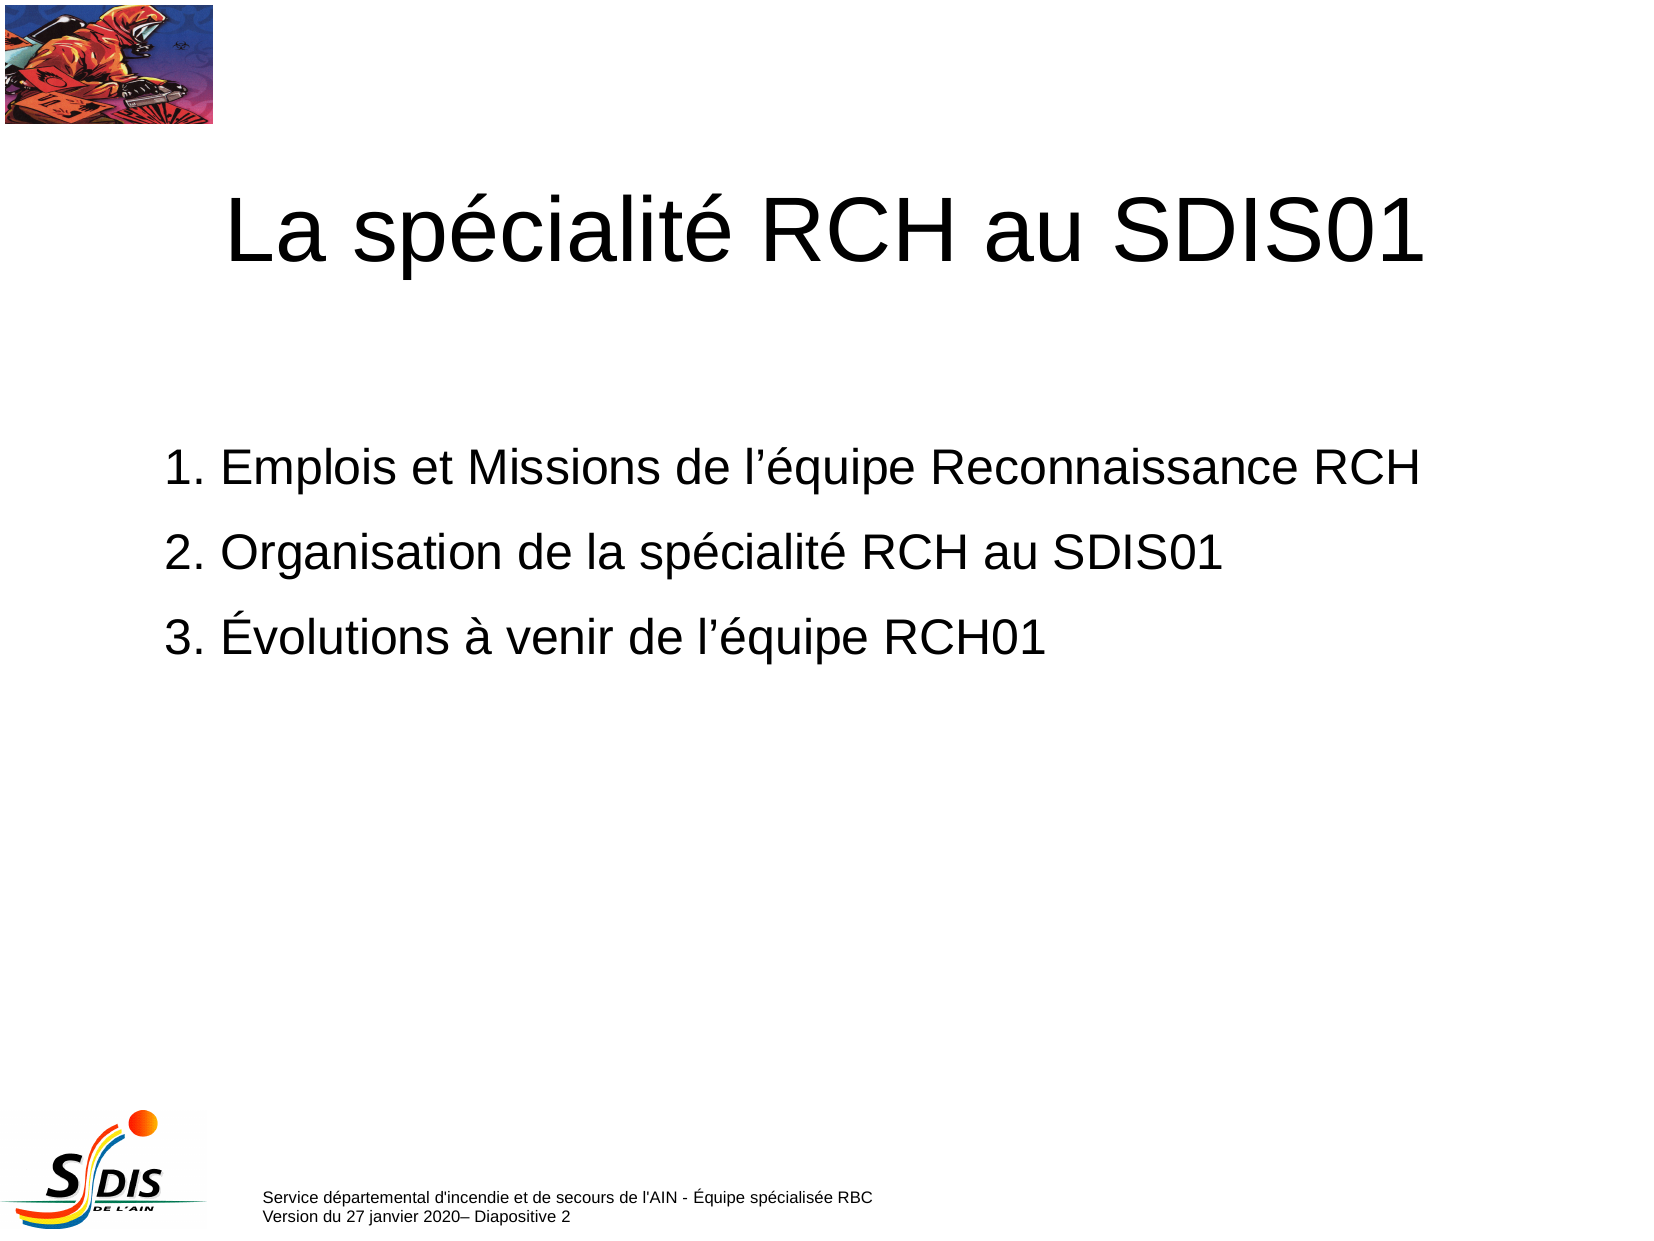

# La spécialité RCH au SDIS01
1. Emplois et Missions de l’équipe Reconnaissance RCH
2. Organisation de la spécialité RCH au SDIS01
3. Évolutions à venir de l’équipe RCH01